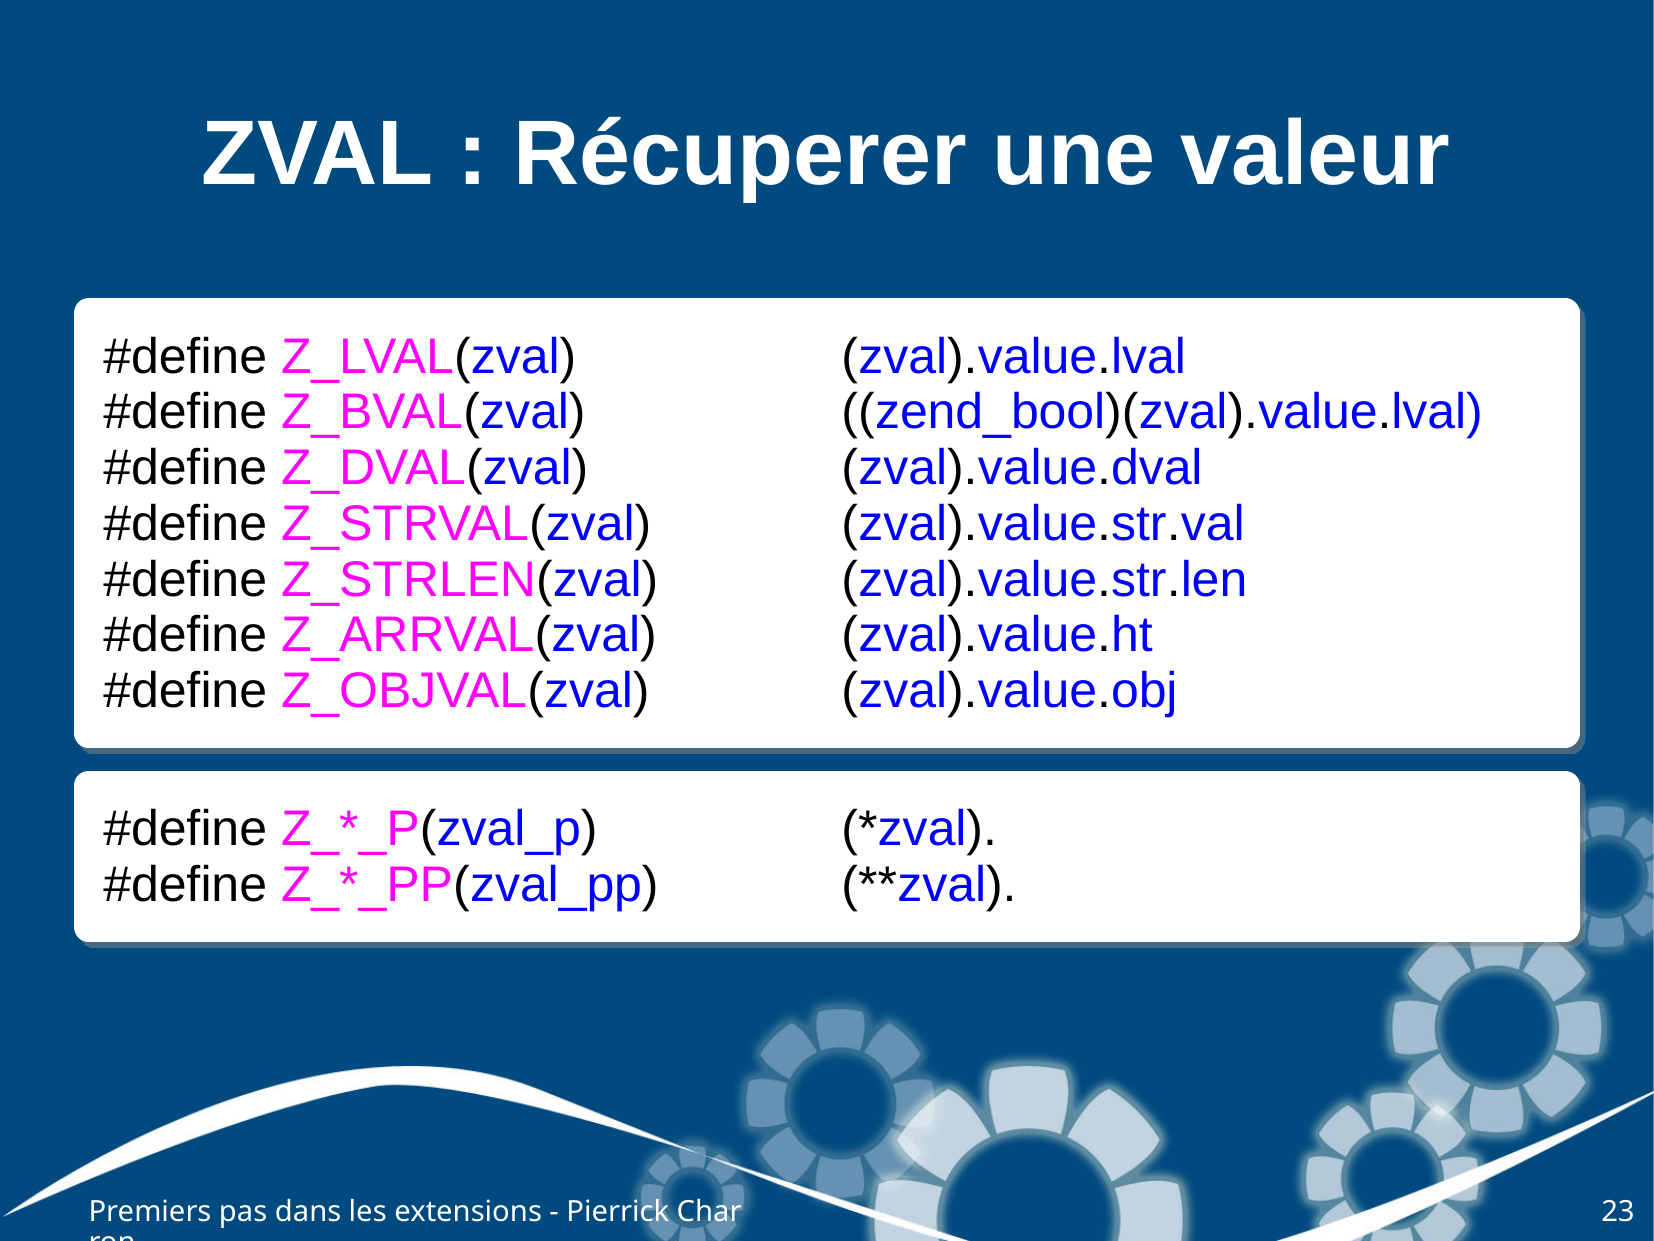

# ZVAL : Récuperer une valeur
#define Z_LVAL(zval)				(zval).value.lval
#define Z_BVAL(zval)				((zend_bool)(zval).value.lval)
#define Z_DVAL(zval)				(zval).value.dval
#define Z_STRVAL(zval)			(zval).value.str.val
#define Z_STRLEN(zval)			(zval).value.str.len
#define Z_ARRVAL(zval)			(zval).value.ht
#define Z_OBJVAL(zval)			(zval).value.obj
#define Z_*_P(zval_p)				(*zval).
#define Z_*_PP(zval_pp)			(**zval).
Premiers pas dans les extensions - Pierrick Charron
23